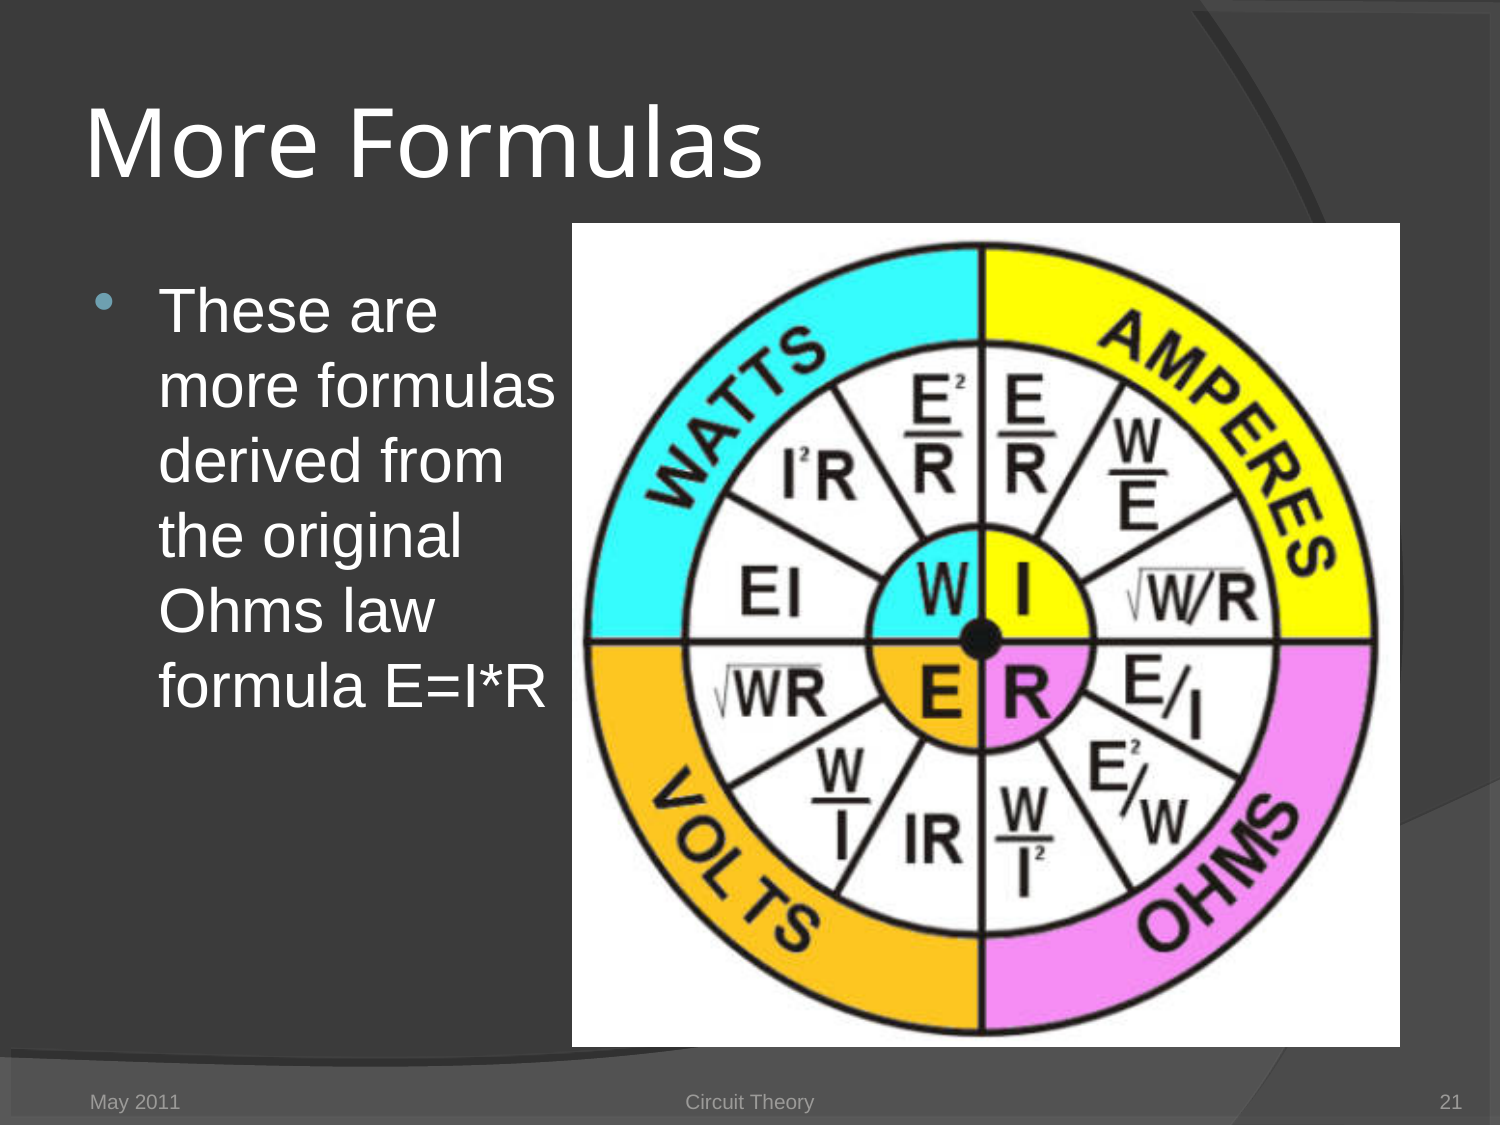

# More Formulas
These are more formulas derived from the original Ohms law formula E=I*R
May 2011
Circuit Theory